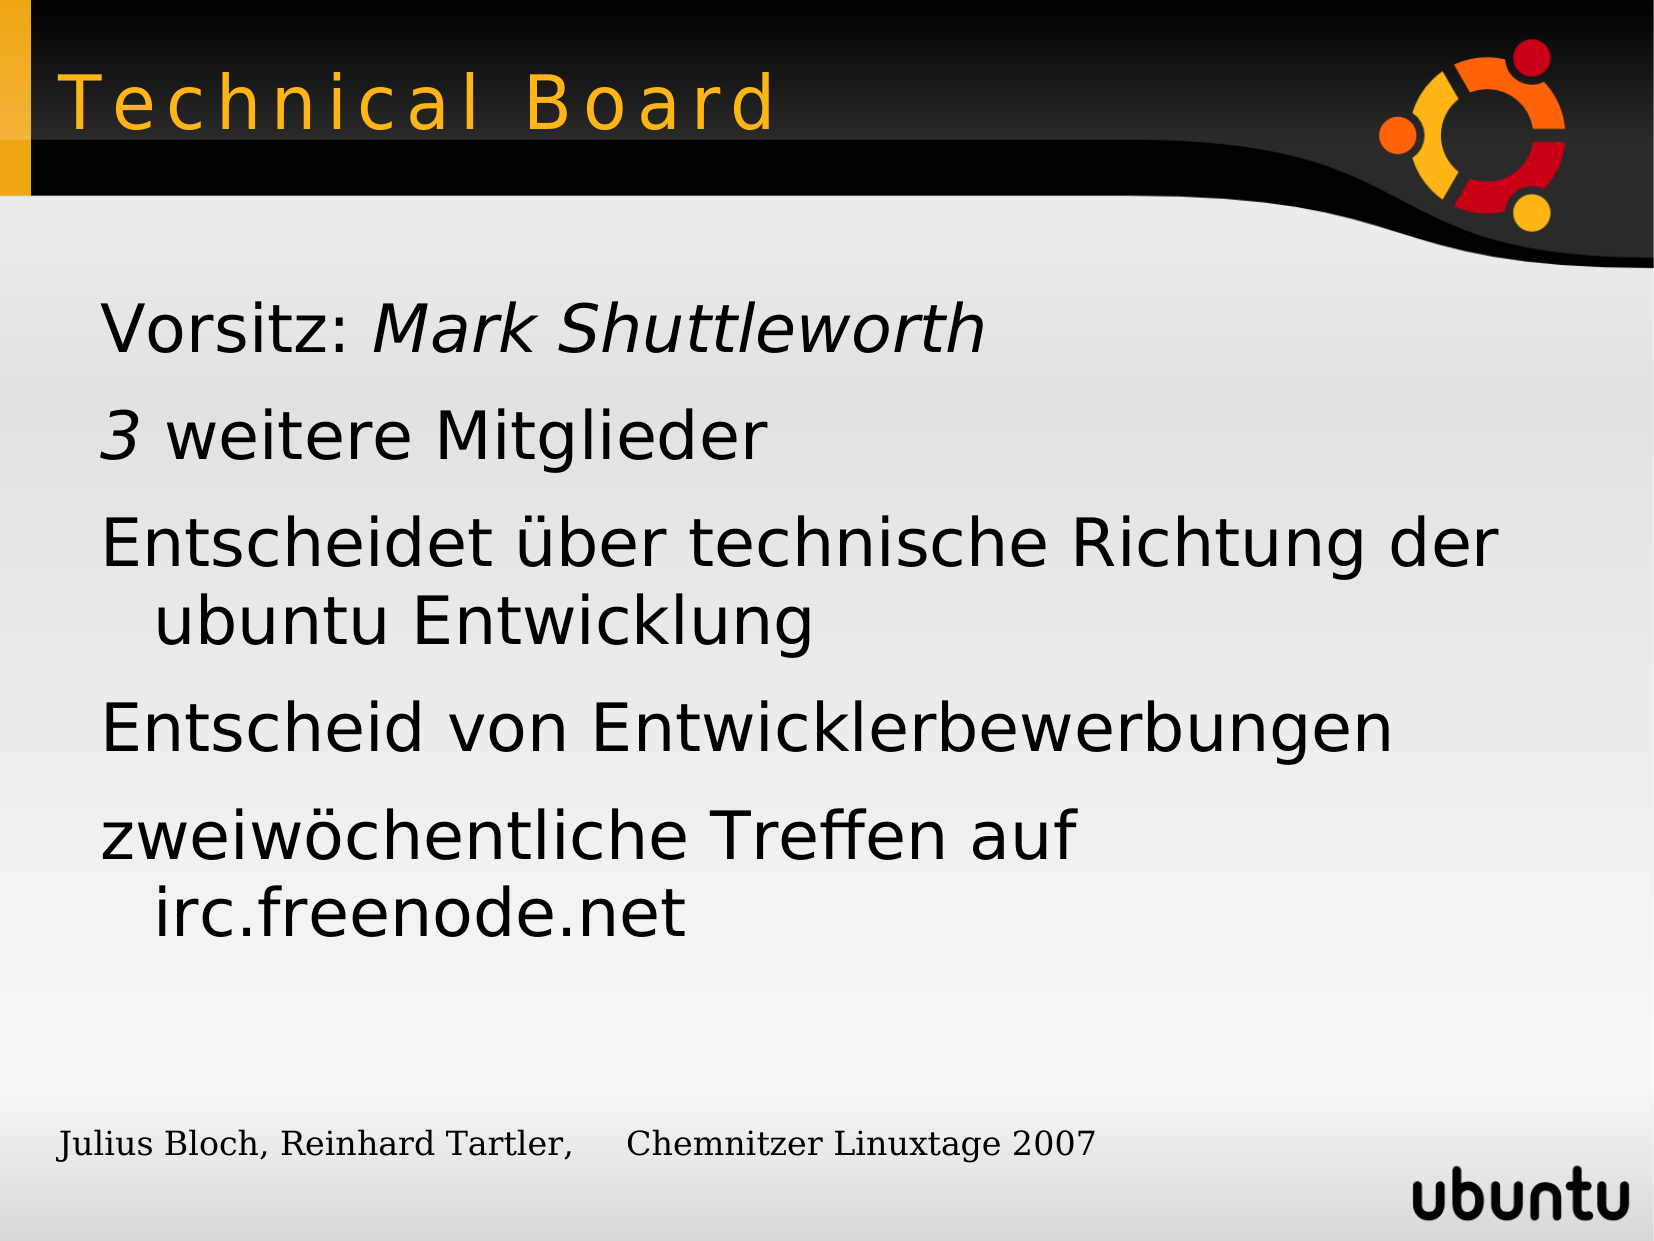

# Technical Board
Vorsitz: Mark Shuttleworth
3 weitere Mitglieder
Entscheidet über technische Richtung der ubuntu Entwicklung
Entscheid von Entwicklerbewerbungen
zweiwöchentliche Treffen auf irc.freenode.net
Julius Bloch, Reinhard Tartler, Chemnitzer Linuxtage 2007